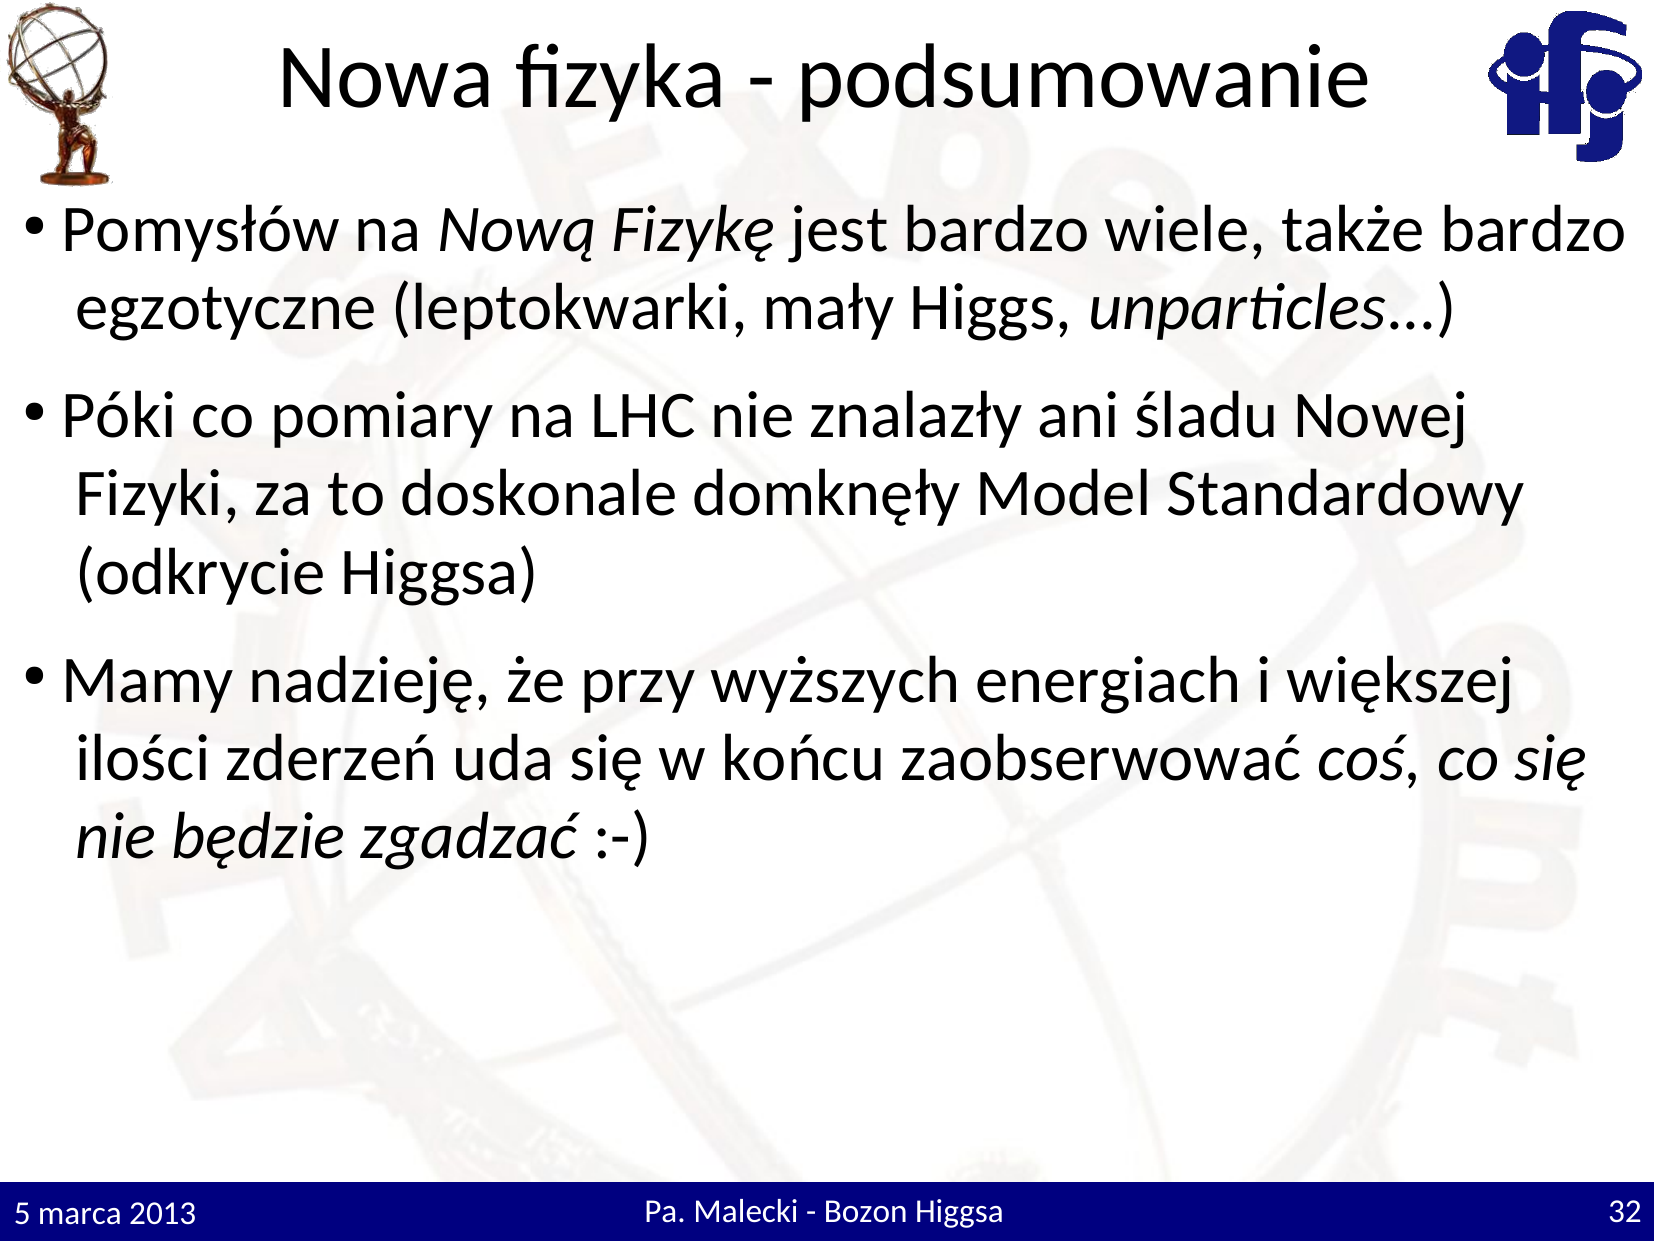

# Nowa fizyka - podsumowanie
 Pomysłów na Nową Fizykę jest bardzo wiele, także bardzo egzotyczne (leptokwarki, mały Higgs, unparticles...)
 Póki co pomiary na LHC nie znalazły ani śladu Nowej Fizyki, za to doskonale domknęły Model Standardowy (odkrycie Higgsa)
 Mamy nadzieję, że przy wyższych energiach i większej ilości zderzeń uda się w końcu zaobserwować coś, co się nie będzie zgadzać :-)
Pa. Malecki - Bozon Higgsa
32
5 marca 2013